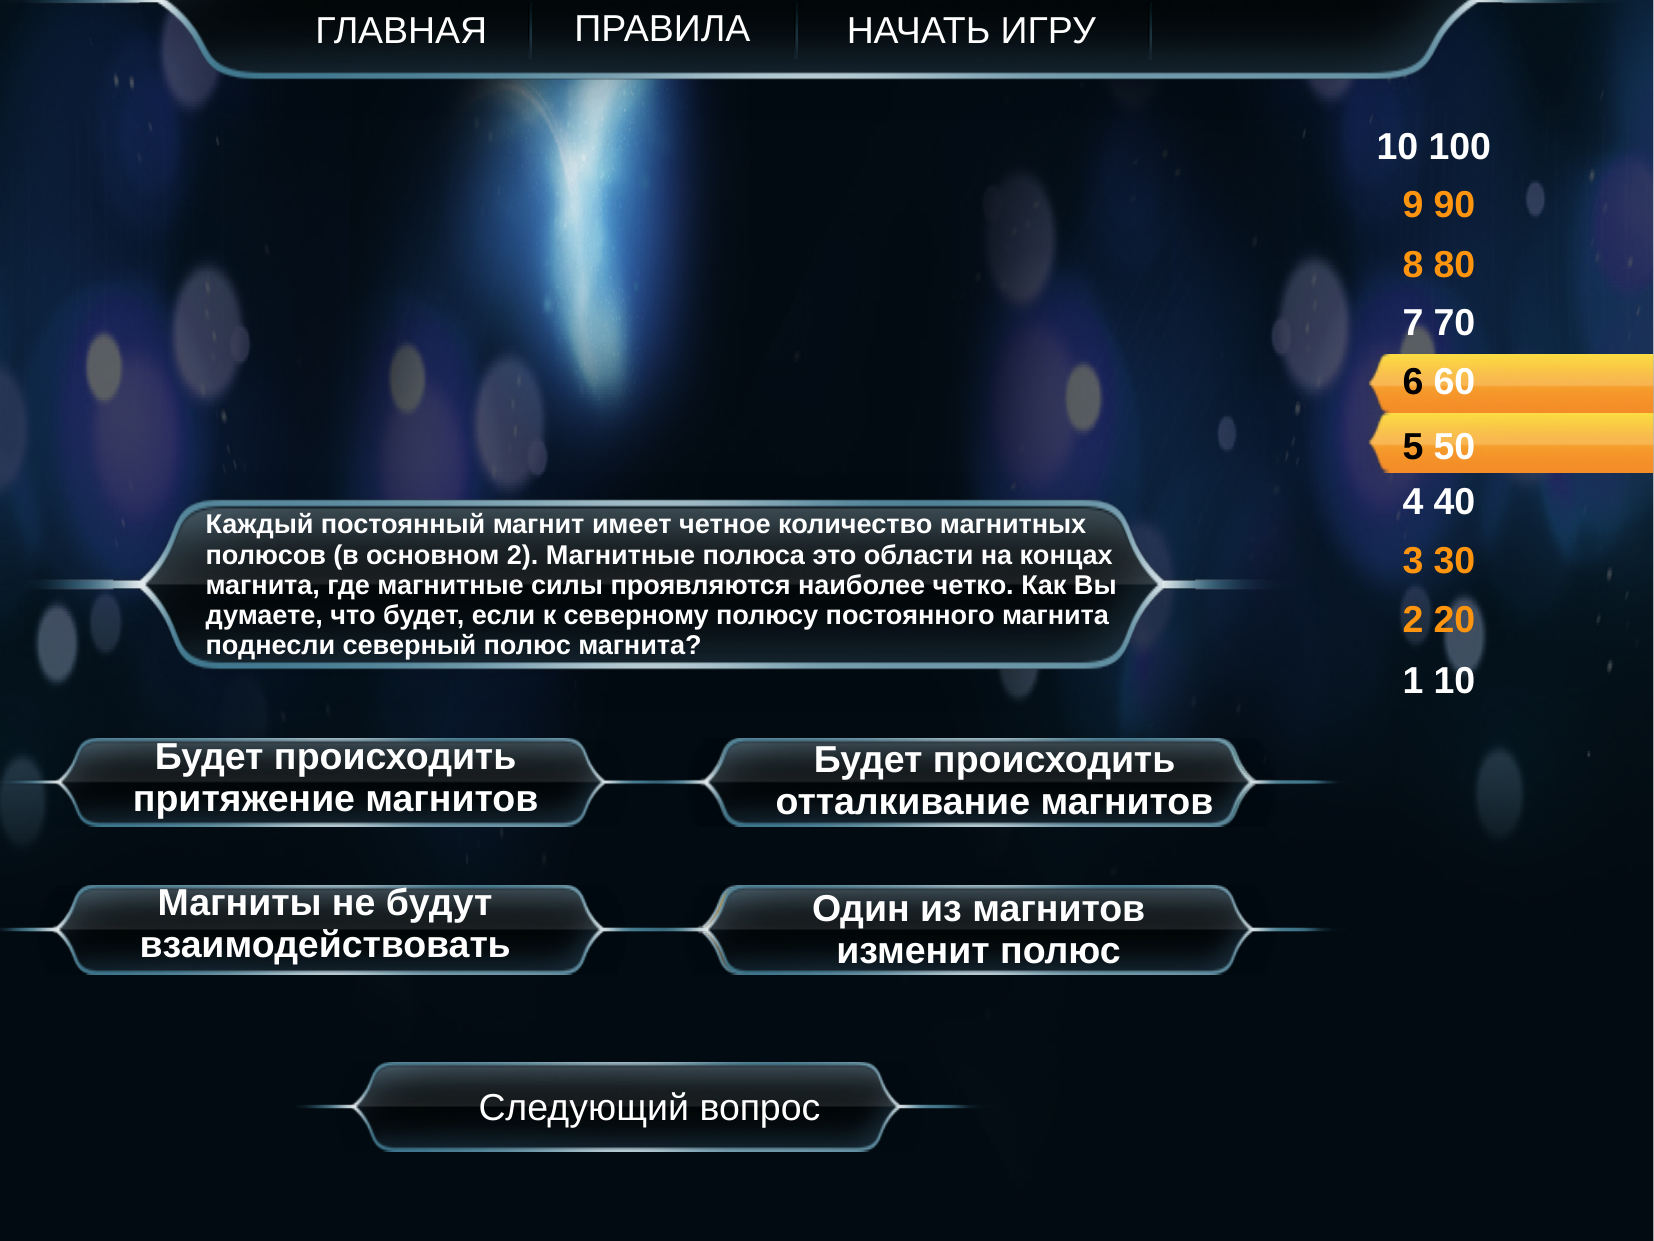

ПРАВИЛА
ГЛАВНАЯ
НАЧАТЬ ИГРУ
10 100
9 90
8 80
7 70
6 60
6 60
5 50
5 50
4 40
Каждый постоянный магнит имеет четное количество магнитных полюсов (в основном 2). Магнитные полюса это области на концах магнита, где магнитные силы проявляются наиболее четко. Как Вы думаете, что будет, если к северному полюсу постоянного магнита поднесли северный полюс магнита?
3 30
2 20
1 10
Будет происходить притяжение магнитов
Будет происходить отталкивание магнитов
Магниты не будут взаимодействовать
Один из магнитов изменит полюс
Следующий вопрос